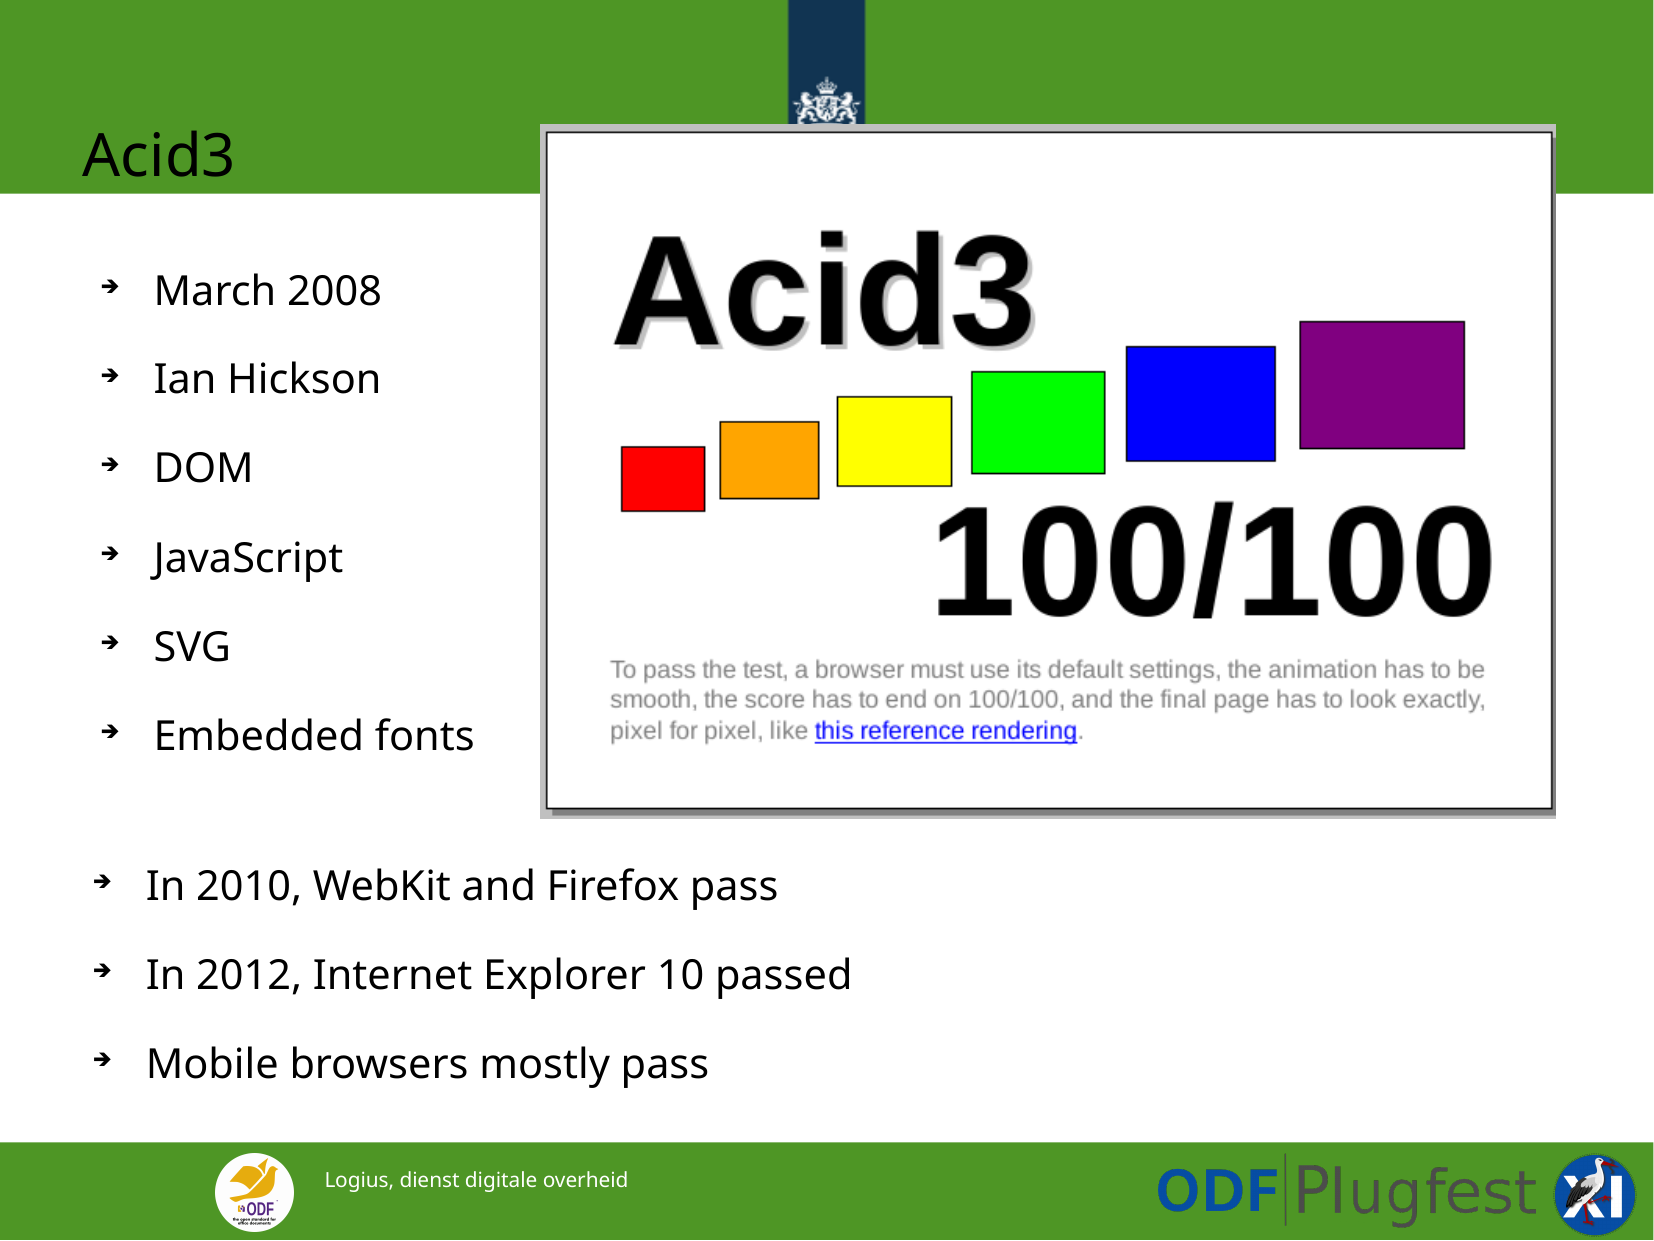

# Acid3
March 2008
Ian Hickson
DOM
JavaScript
SVG
Embedded fonts
In 2010, WebKit and Firefox pass
In 2012, Internet Explorer 10 passed
Mobile browsers mostly pass